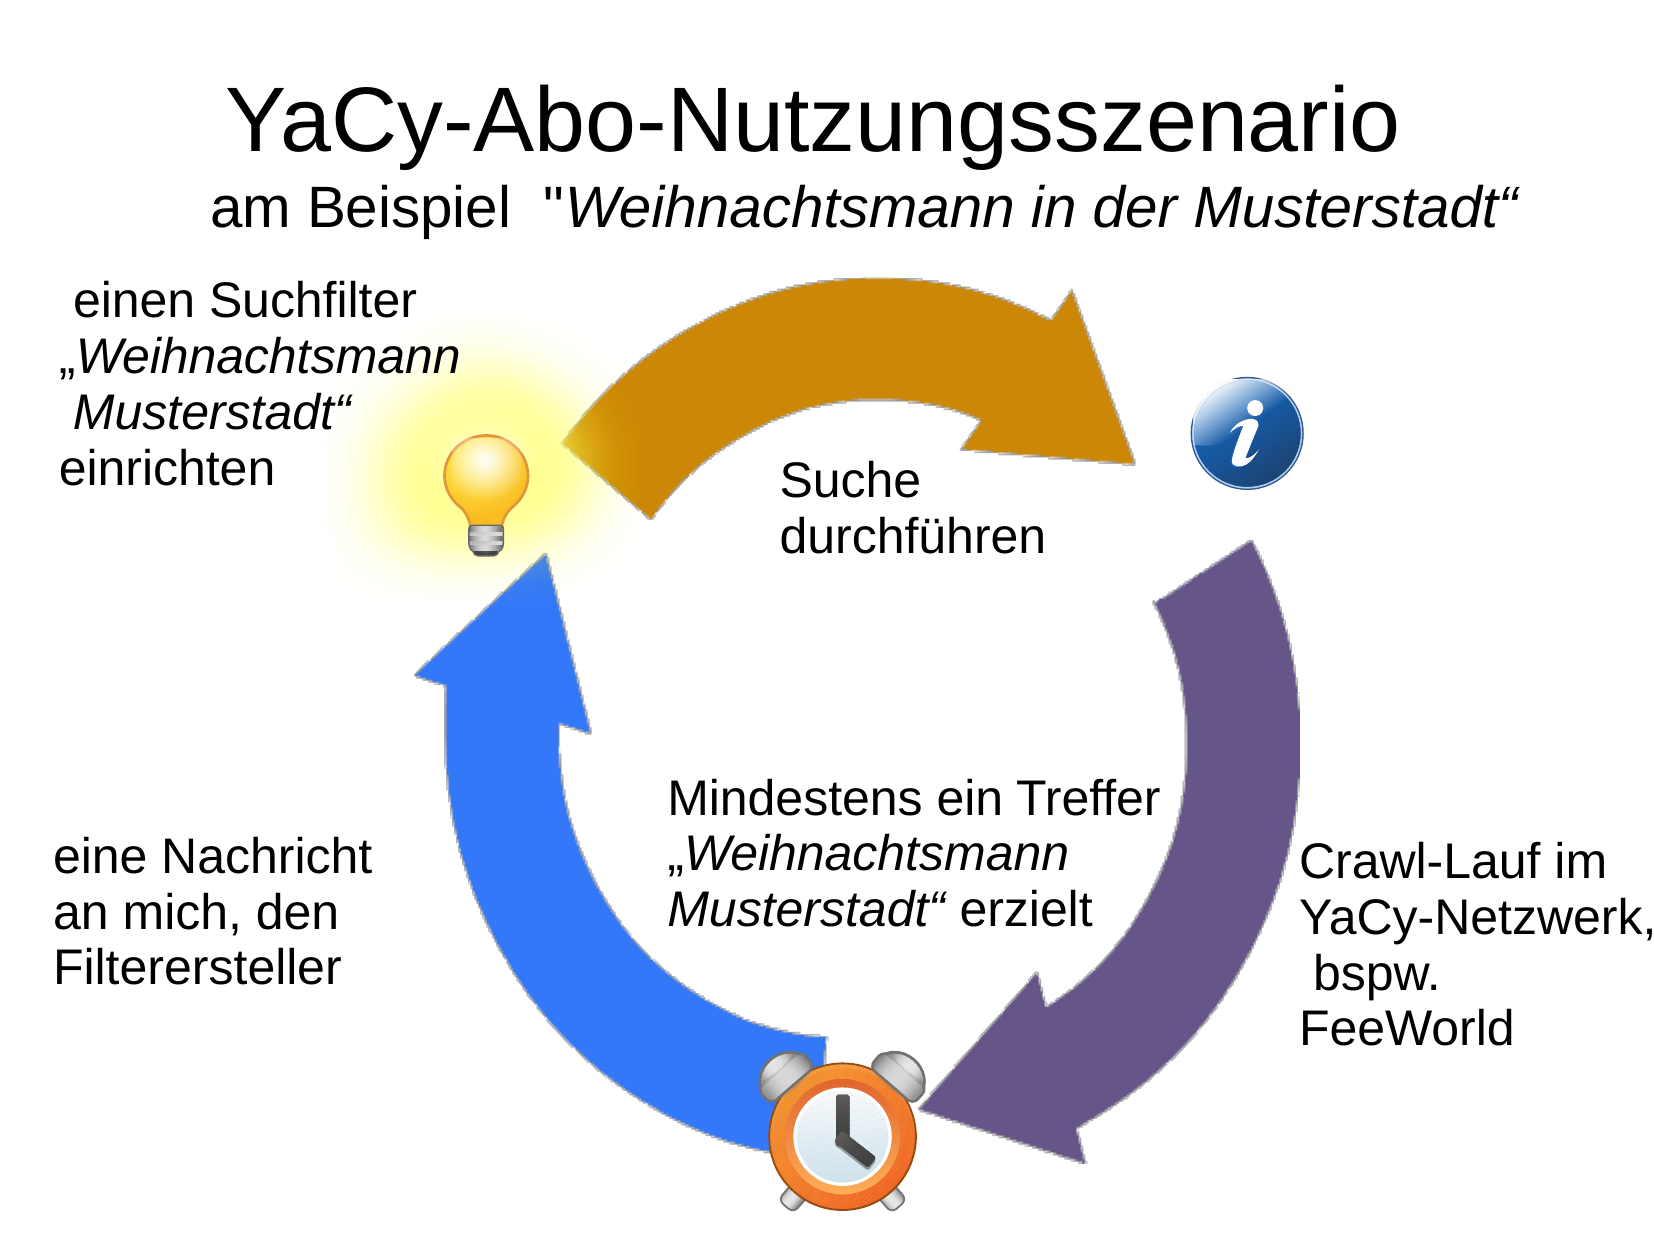

# YaCy-Abo-Nutzungsszenario
 am Beispiel "Weihnachtsmann in der Musterstadt“
 einen Suchfilter „Weihnachtsmann Musterstadt“ einrichten
Suche durchführen
Mindestens ein Treffer
„Weihnachtsmann Musterstadt“ erzielt
eine Nachricht an mich, den Filterersteller
Crawl-Lauf im YaCy-Netzwerk, bspw. FeeWorld